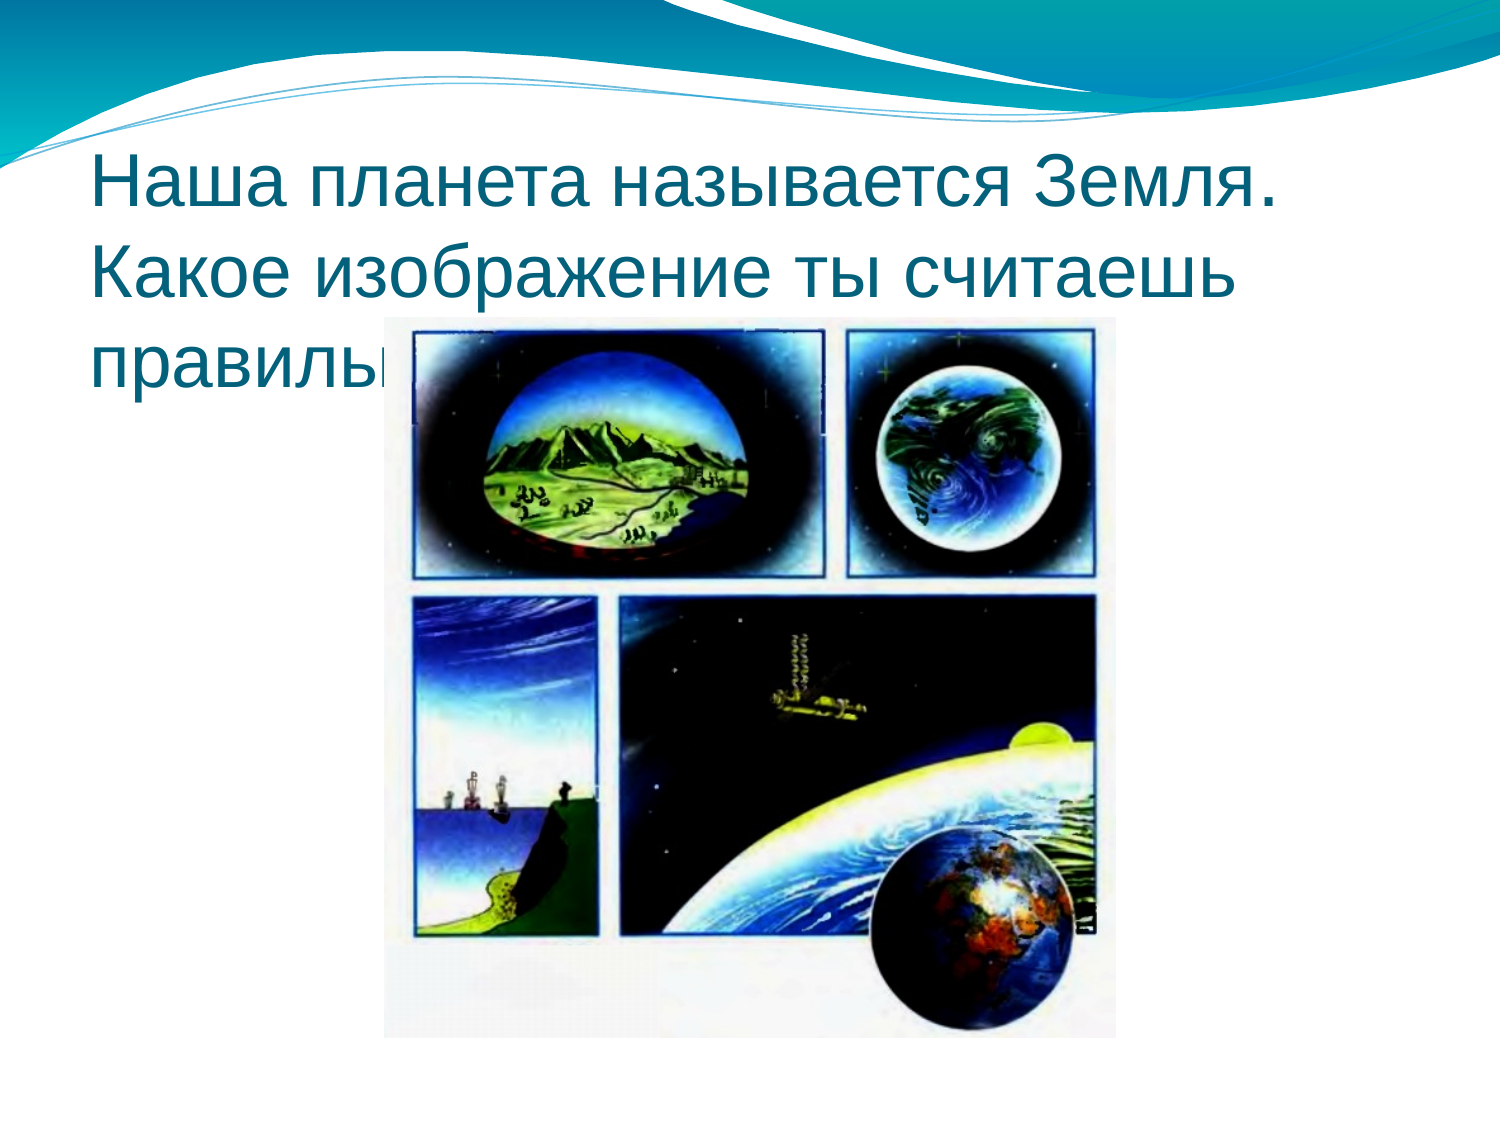

# Наша планета называется Земля. Какое изображение ты считаешь правильным?